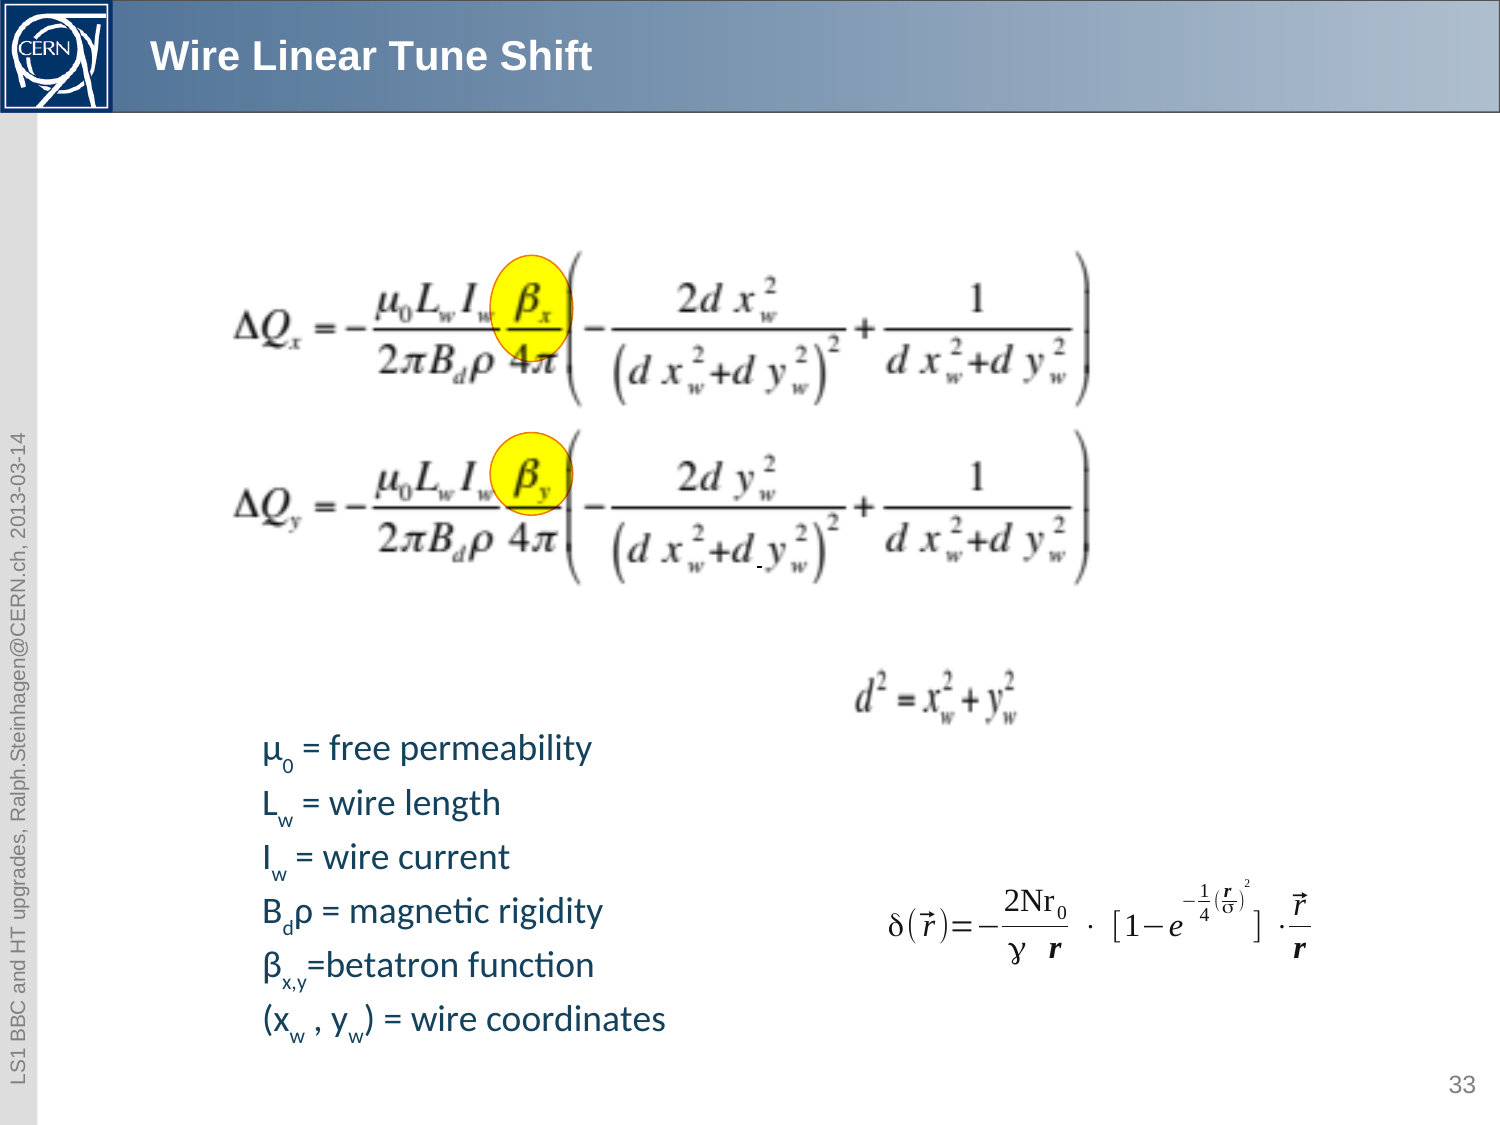

# Wire Linear Tune Shift
μ0 = free permeability
Lw = wire length
Iw = wire current
Bdρ = magnetic rigidity
βx,y=betatron function
(xw , yw) = wire coordinates